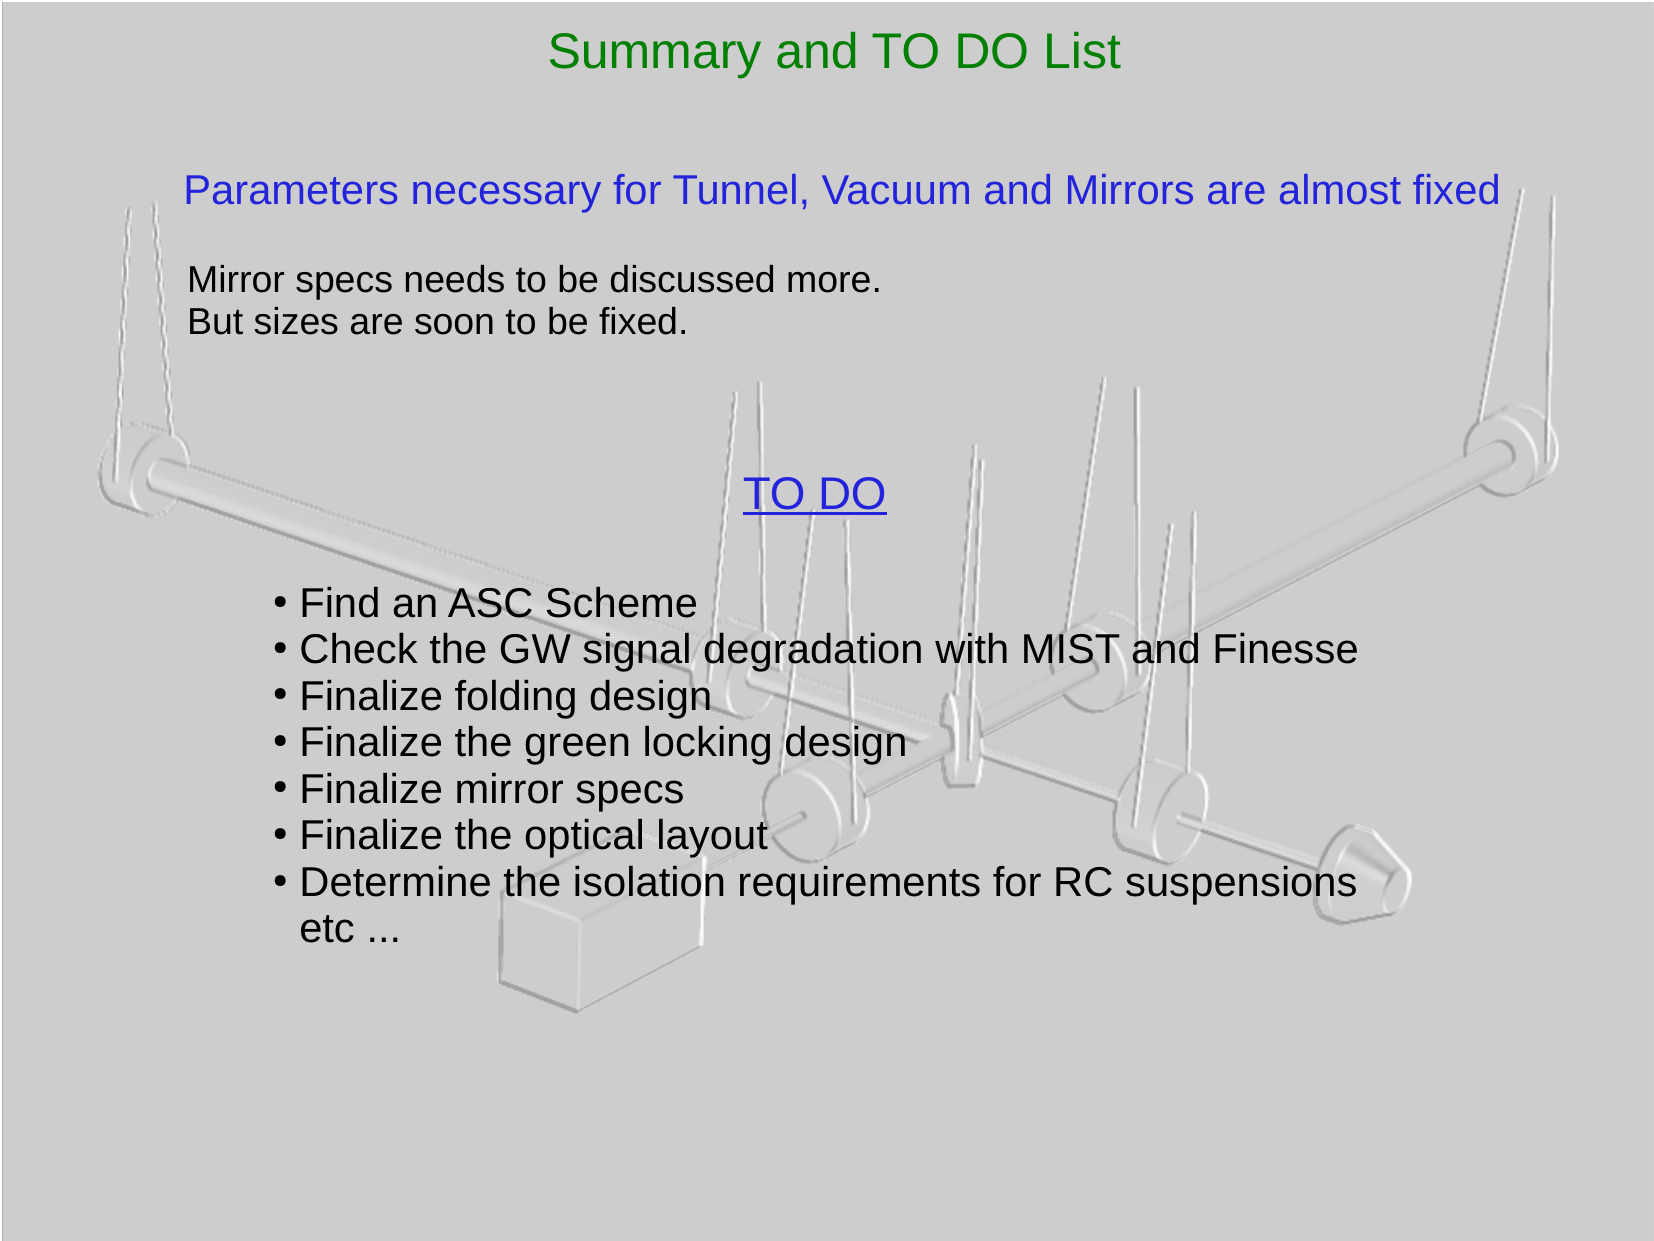

Summary and TO DO List
Parameters necessary for Tunnel, Vacuum and Mirrors are almost fixed
Mirror specs needs to be discussed more.
But sizes are soon to be fixed.
TO DO
 Find an ASC Scheme
 Check the GW signal degradation with MIST and Finesse
 Finalize folding design
 Finalize the green locking design
 Finalize mirror specs
 Finalize the optical layout
 Determine the isolation requirements for RC suspensions
 etc ...